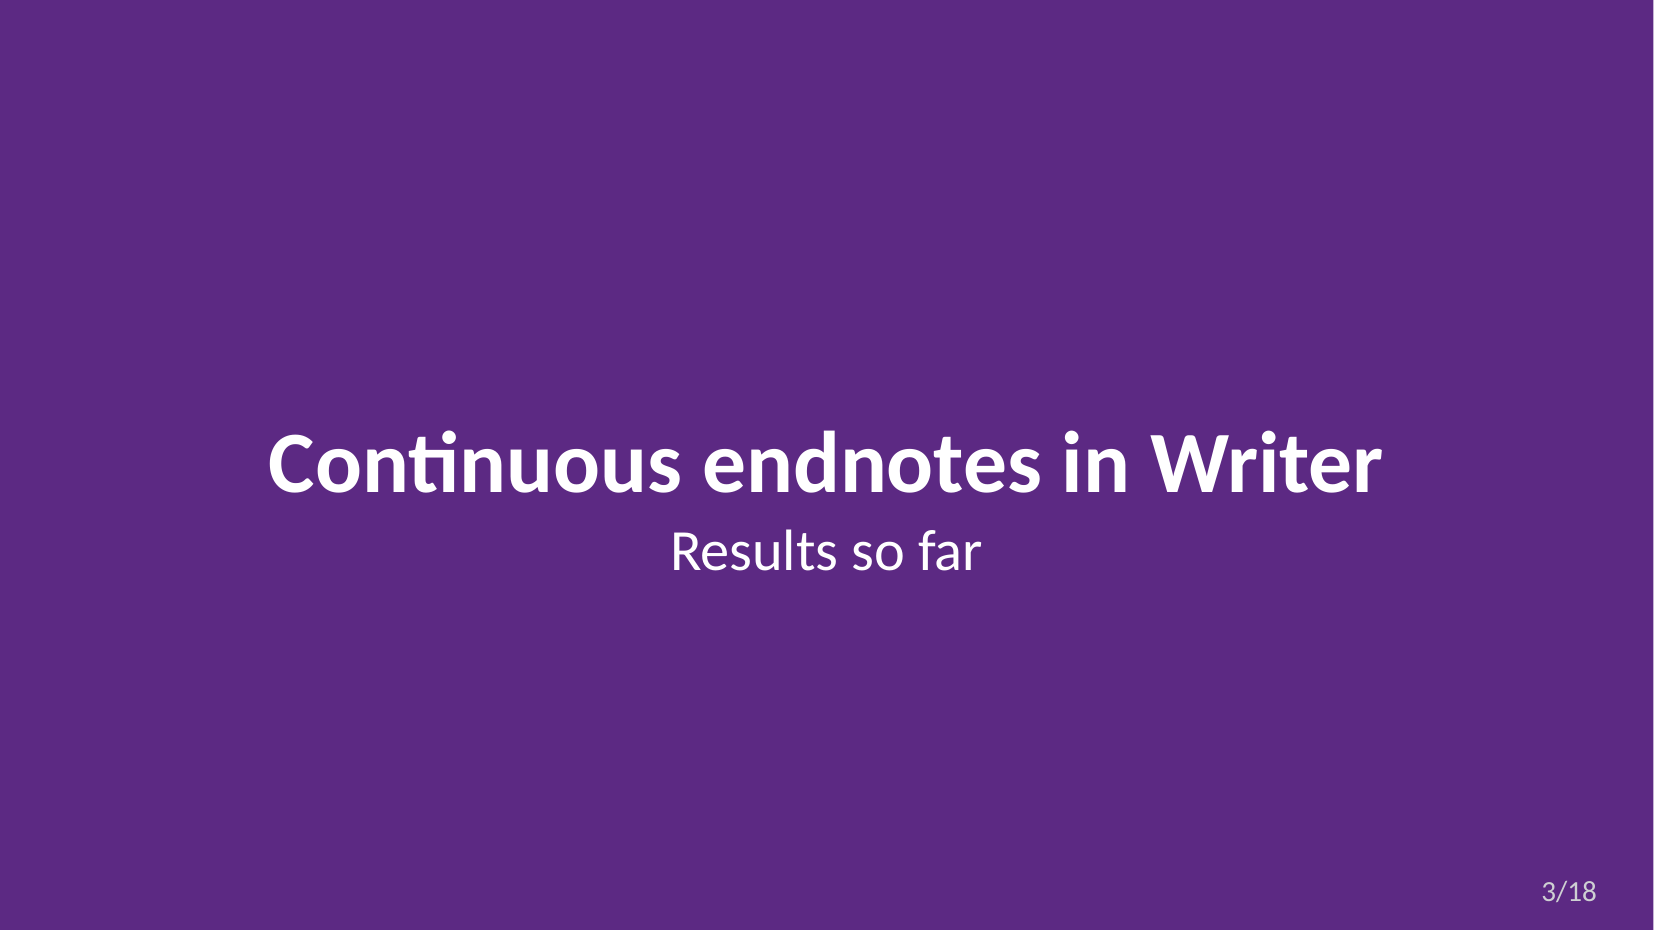

# Continuous endnotes in Writer
Results so far
3